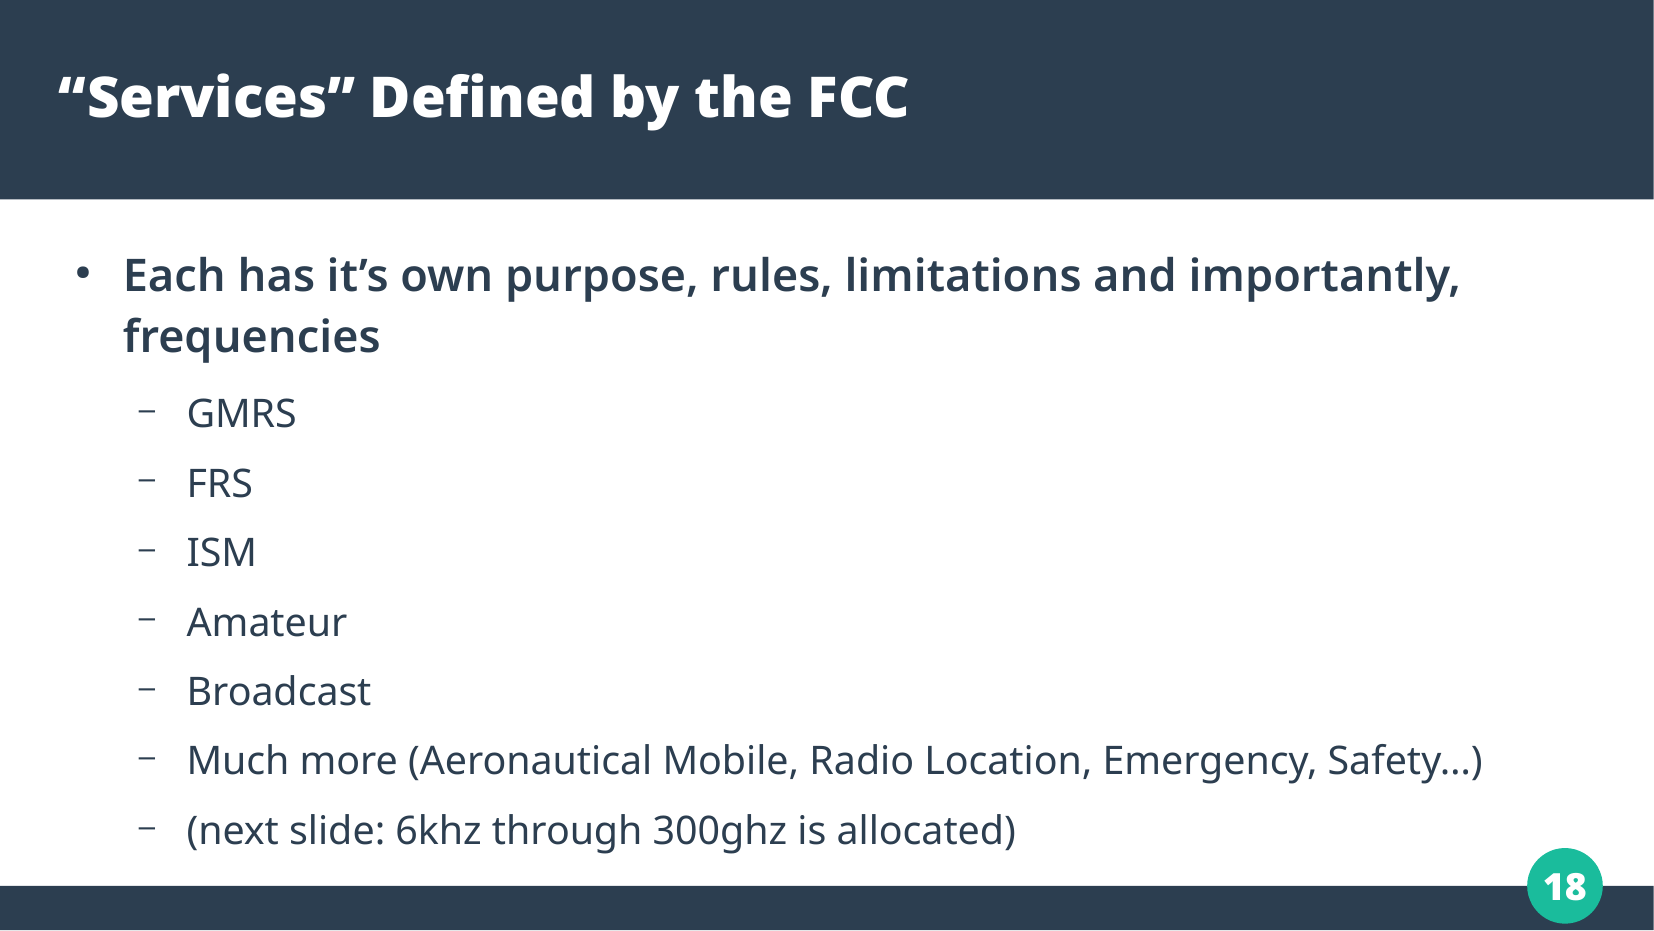

# “Services” Defined by the FCC
Each has it’s own purpose, rules, limitations and importantly, frequencies
GMRS
FRS
ISM
Amateur
Broadcast
Much more (Aeronautical Mobile, Radio Location, Emergency, Safety…)
(next slide: 6khz through 300ghz is allocated)